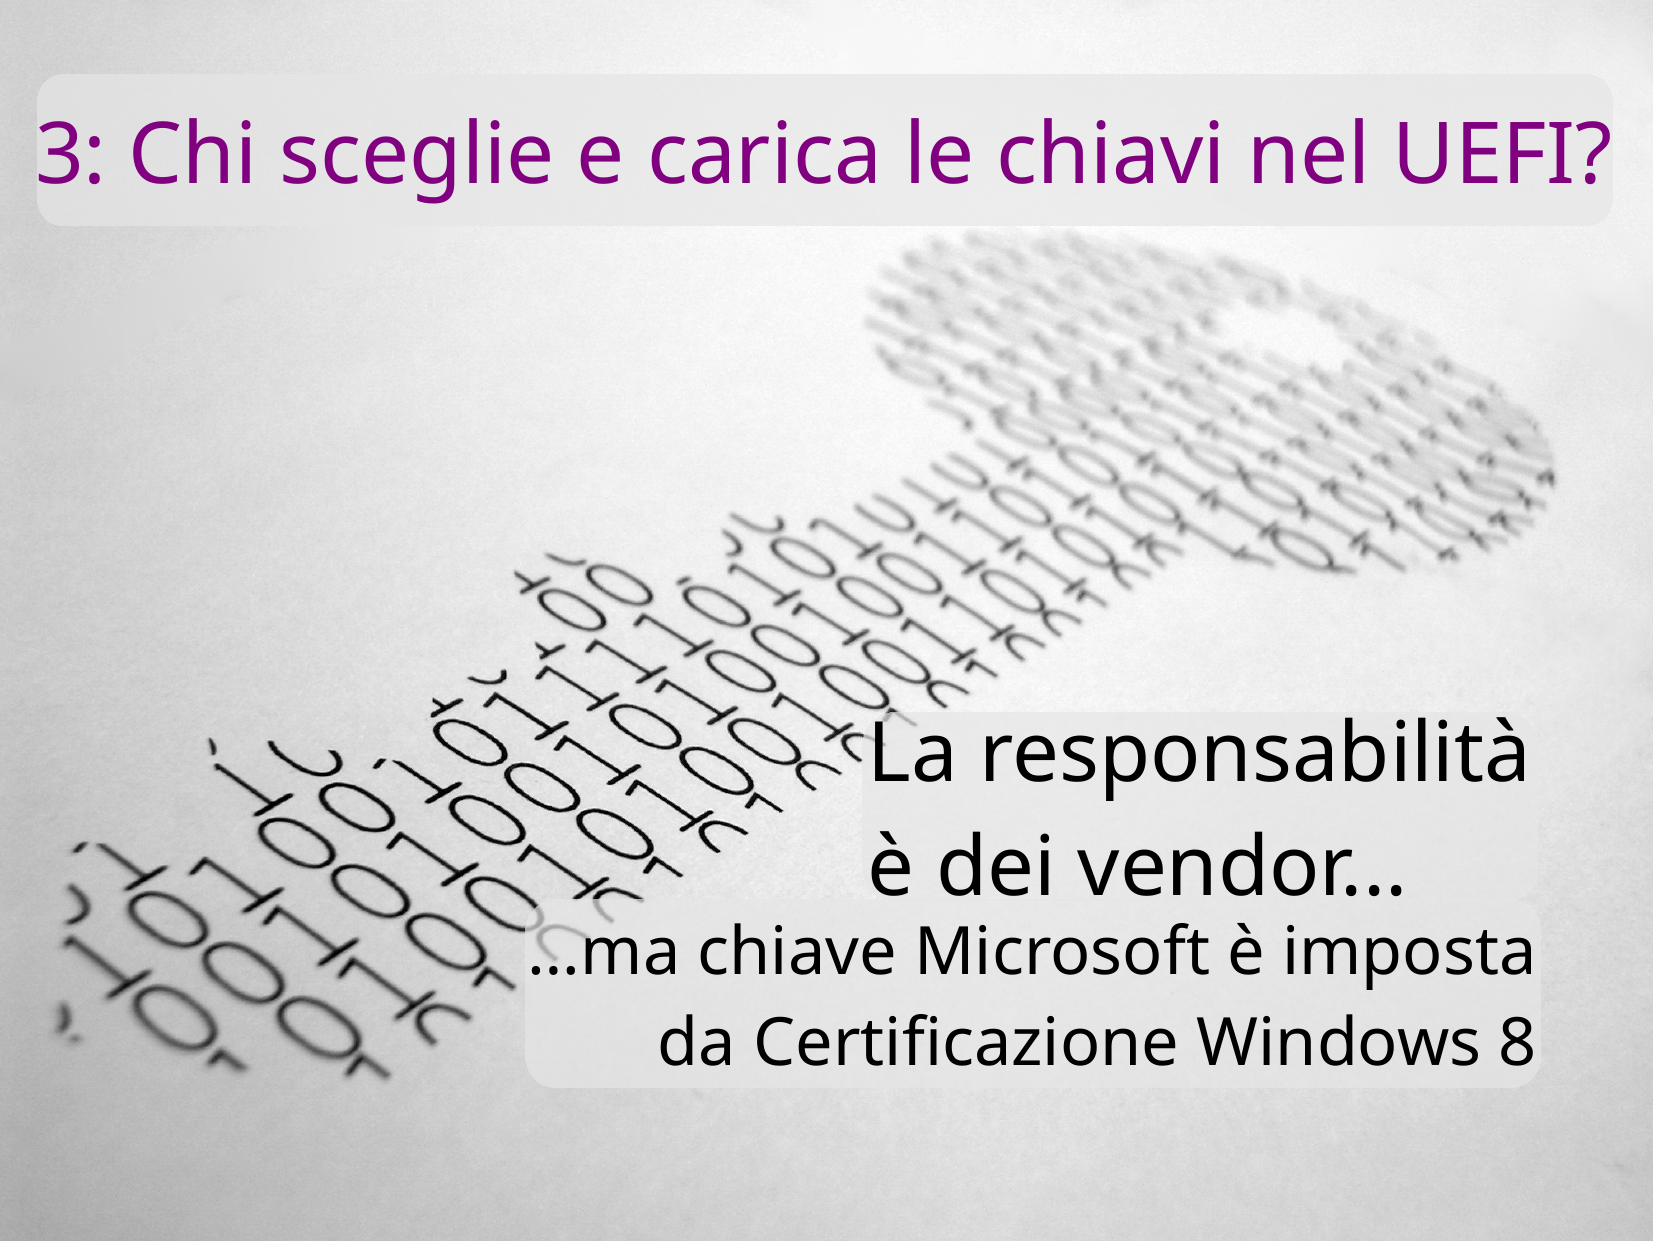

3: Chi sceglie e carica le chiavi nel UEFI?
La responsabilità
è dei vendor...
…ma chiave Microsoft è imposta
da Certificazione Windows 8